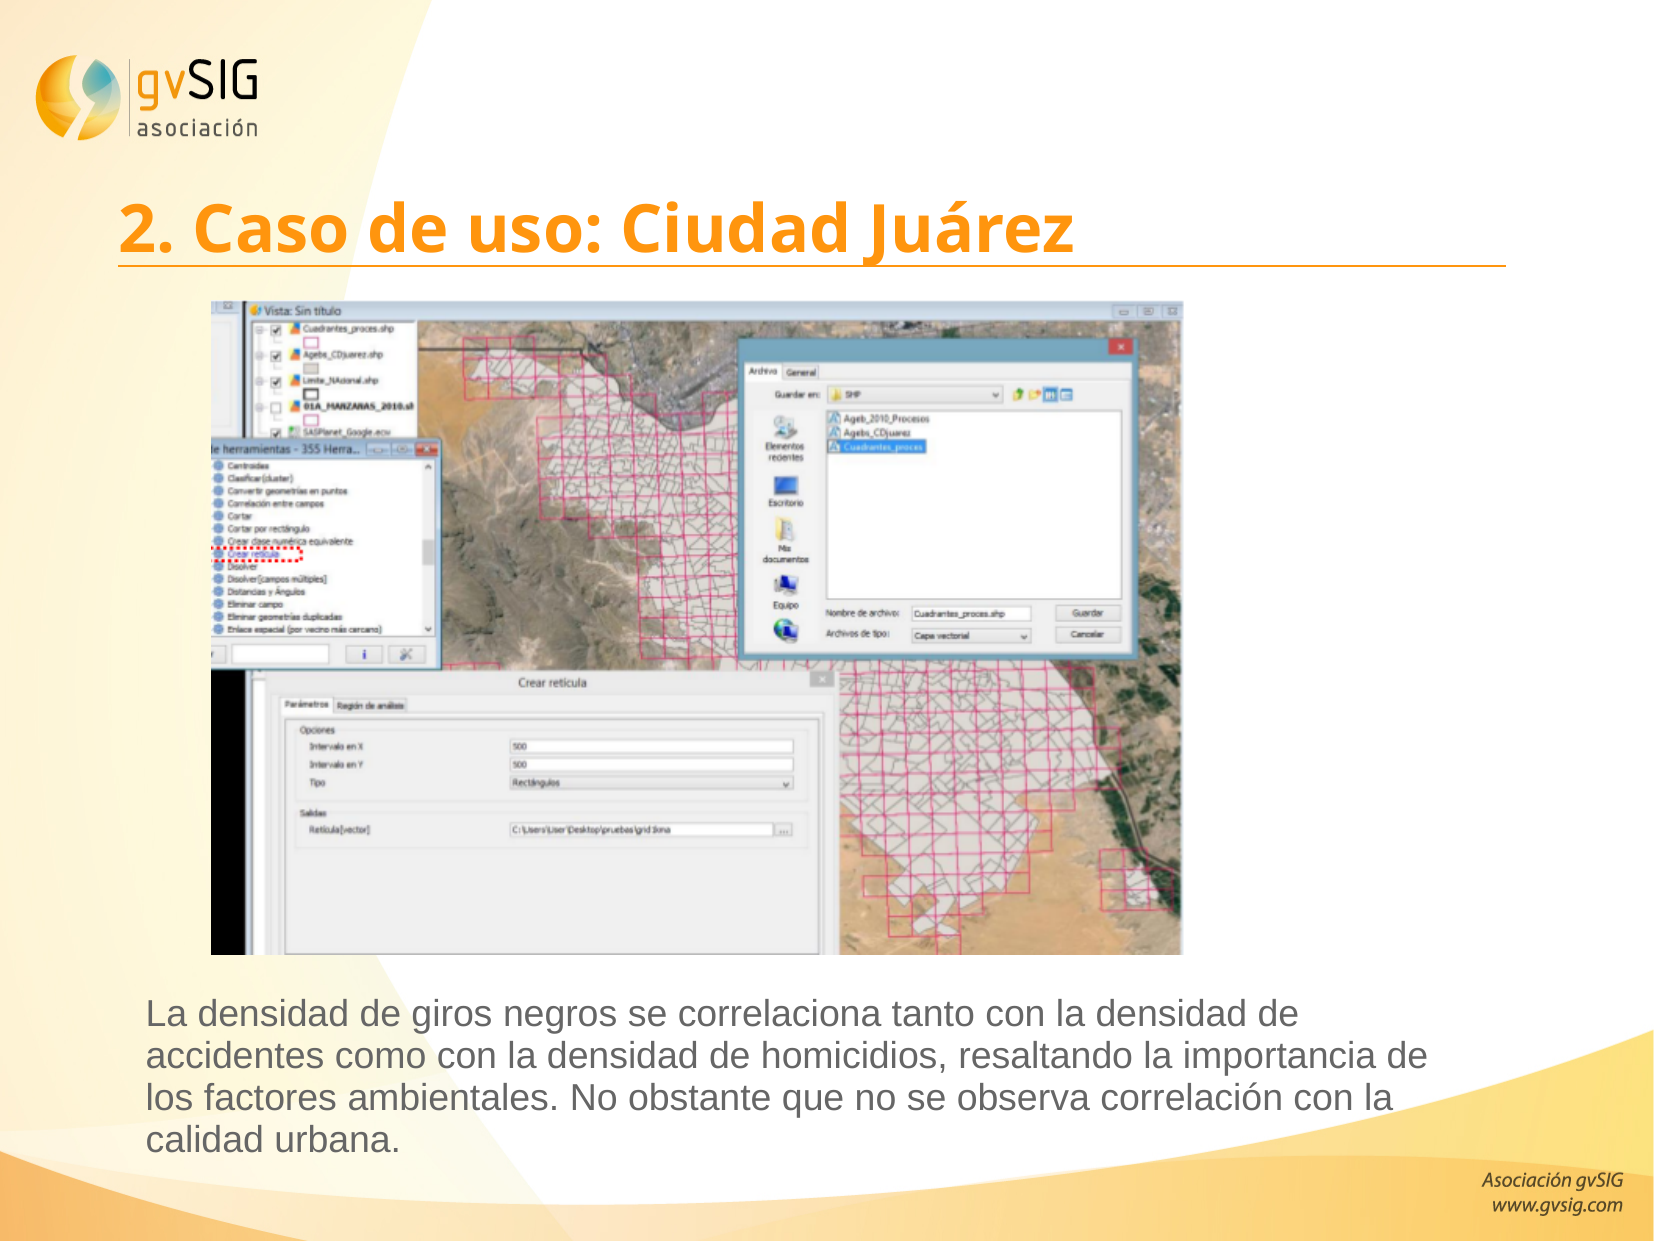

# 2. Caso de uso: Ciudad Juárez
La densidad de giros negros se correlaciona tanto con la densidad de accidentes como con la densidad de homicidios, resaltando la importancia de los factores ambientales. No obstante que no se observa correlación con la calidad urbana.